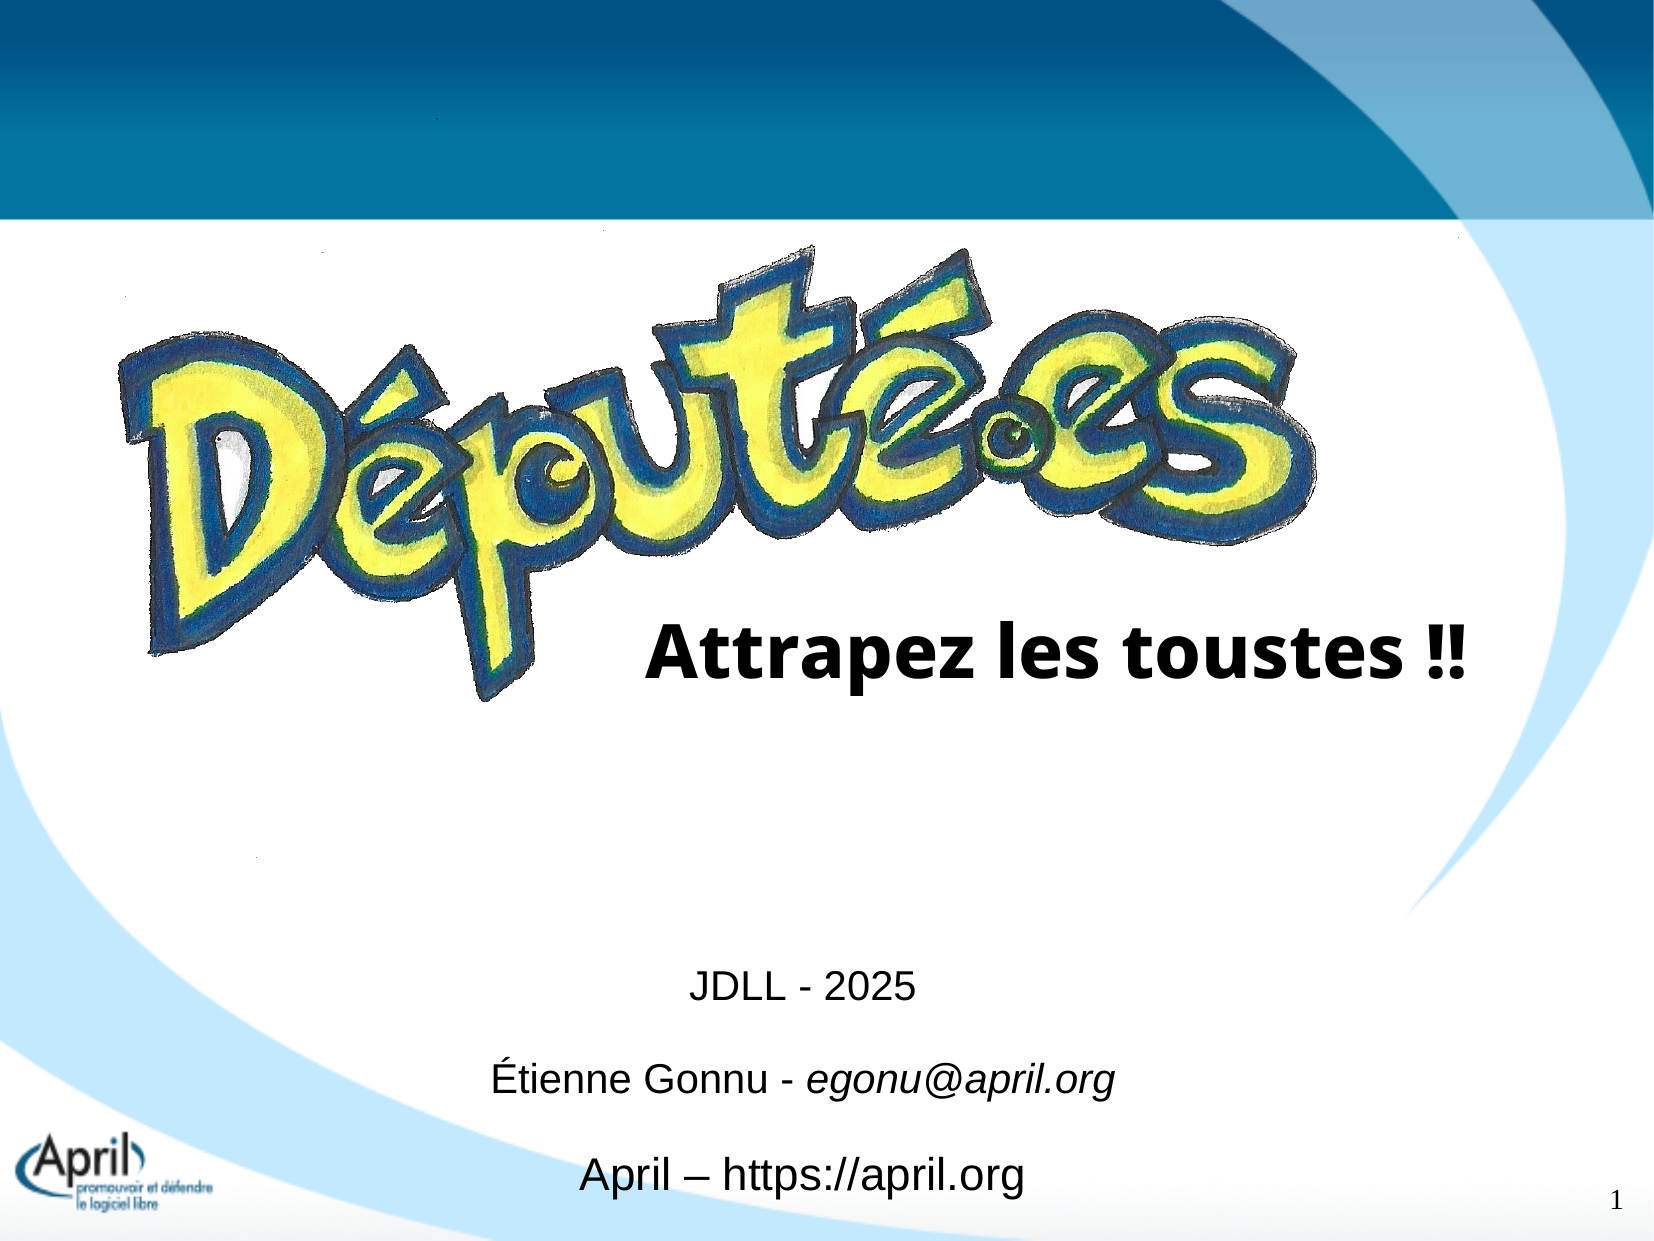

# JDLL - 2025
Étienne Gonnu - egonu@april.org
April – https://april.org
Attrapez les toustes !!
1